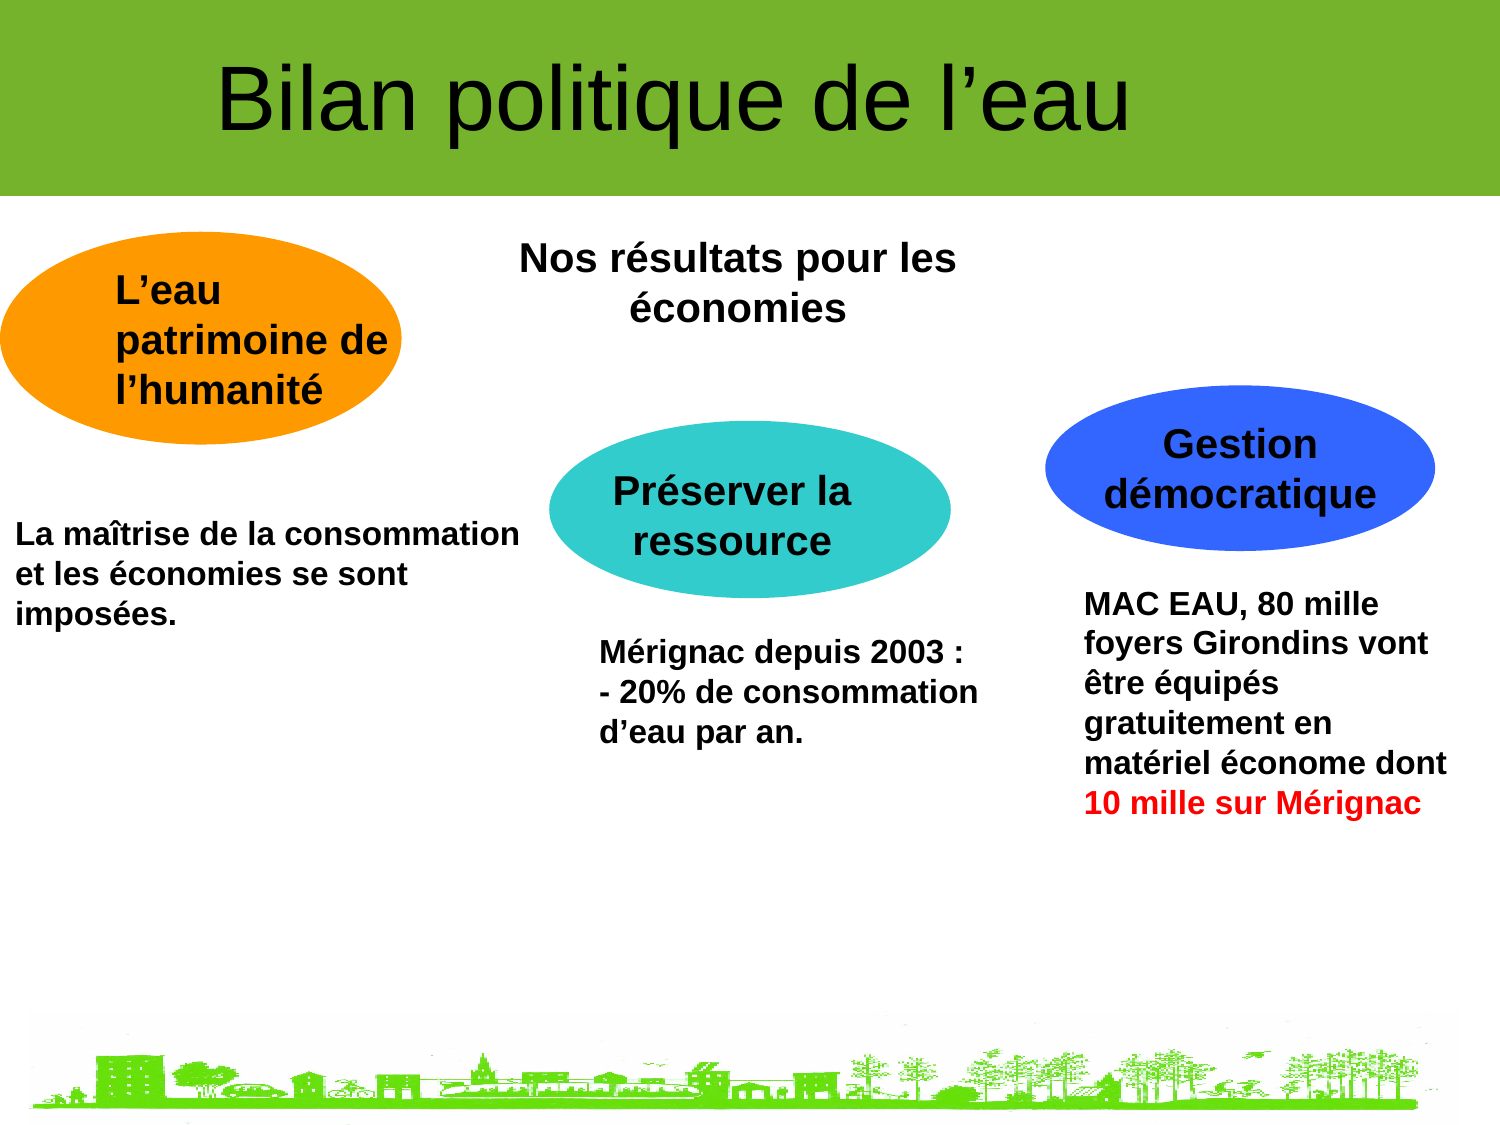

# Bilan politique de l’eau
Nos résultats pour les économies
L’eau patrimoine de l’humanité
Gestion démocratique
La maîtrise de la consommation et les économies se sont imposées.
Préserver la ressource
MAC EAU, 80 mille foyers Girondins vont être équipés gratuitement en matériel économe dont 10 mille sur Mérignac
Mérignac depuis 2003 :
- 20% de consommation d’eau par an.